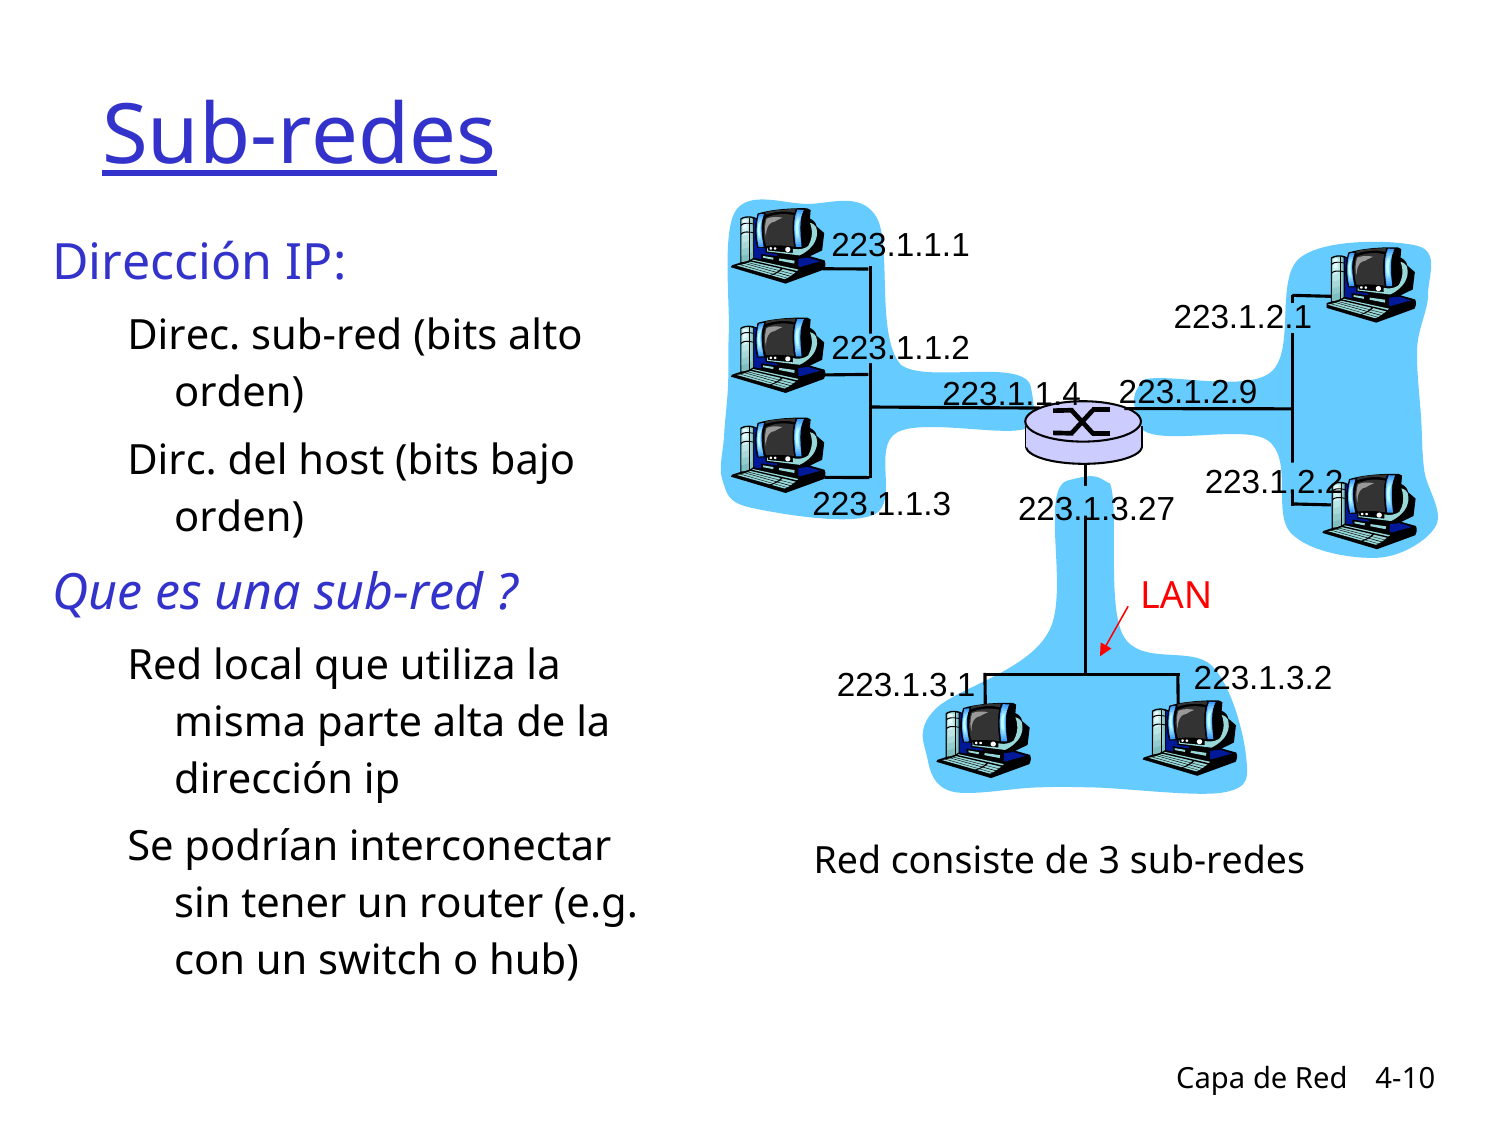

# Sub-redes
223.1.1.1
Dirección IP:
Direc. sub-red (bits alto orden)
Dirc. del host (bits bajo orden)
Que es una sub-red ?
Red local que utiliza la misma parte alta de la dirección ip
Se podrían interconectar sin tener un router (e.g. con un switch o hub)
223.1.2.1
223.1.1.2
223.1.2.9
223.1.1.4
223.1.2.2
223.1.1.3
223.1.3.27
LAN
223.1.3.2
223.1.3.1
Red consiste de 3 sub-redes
10